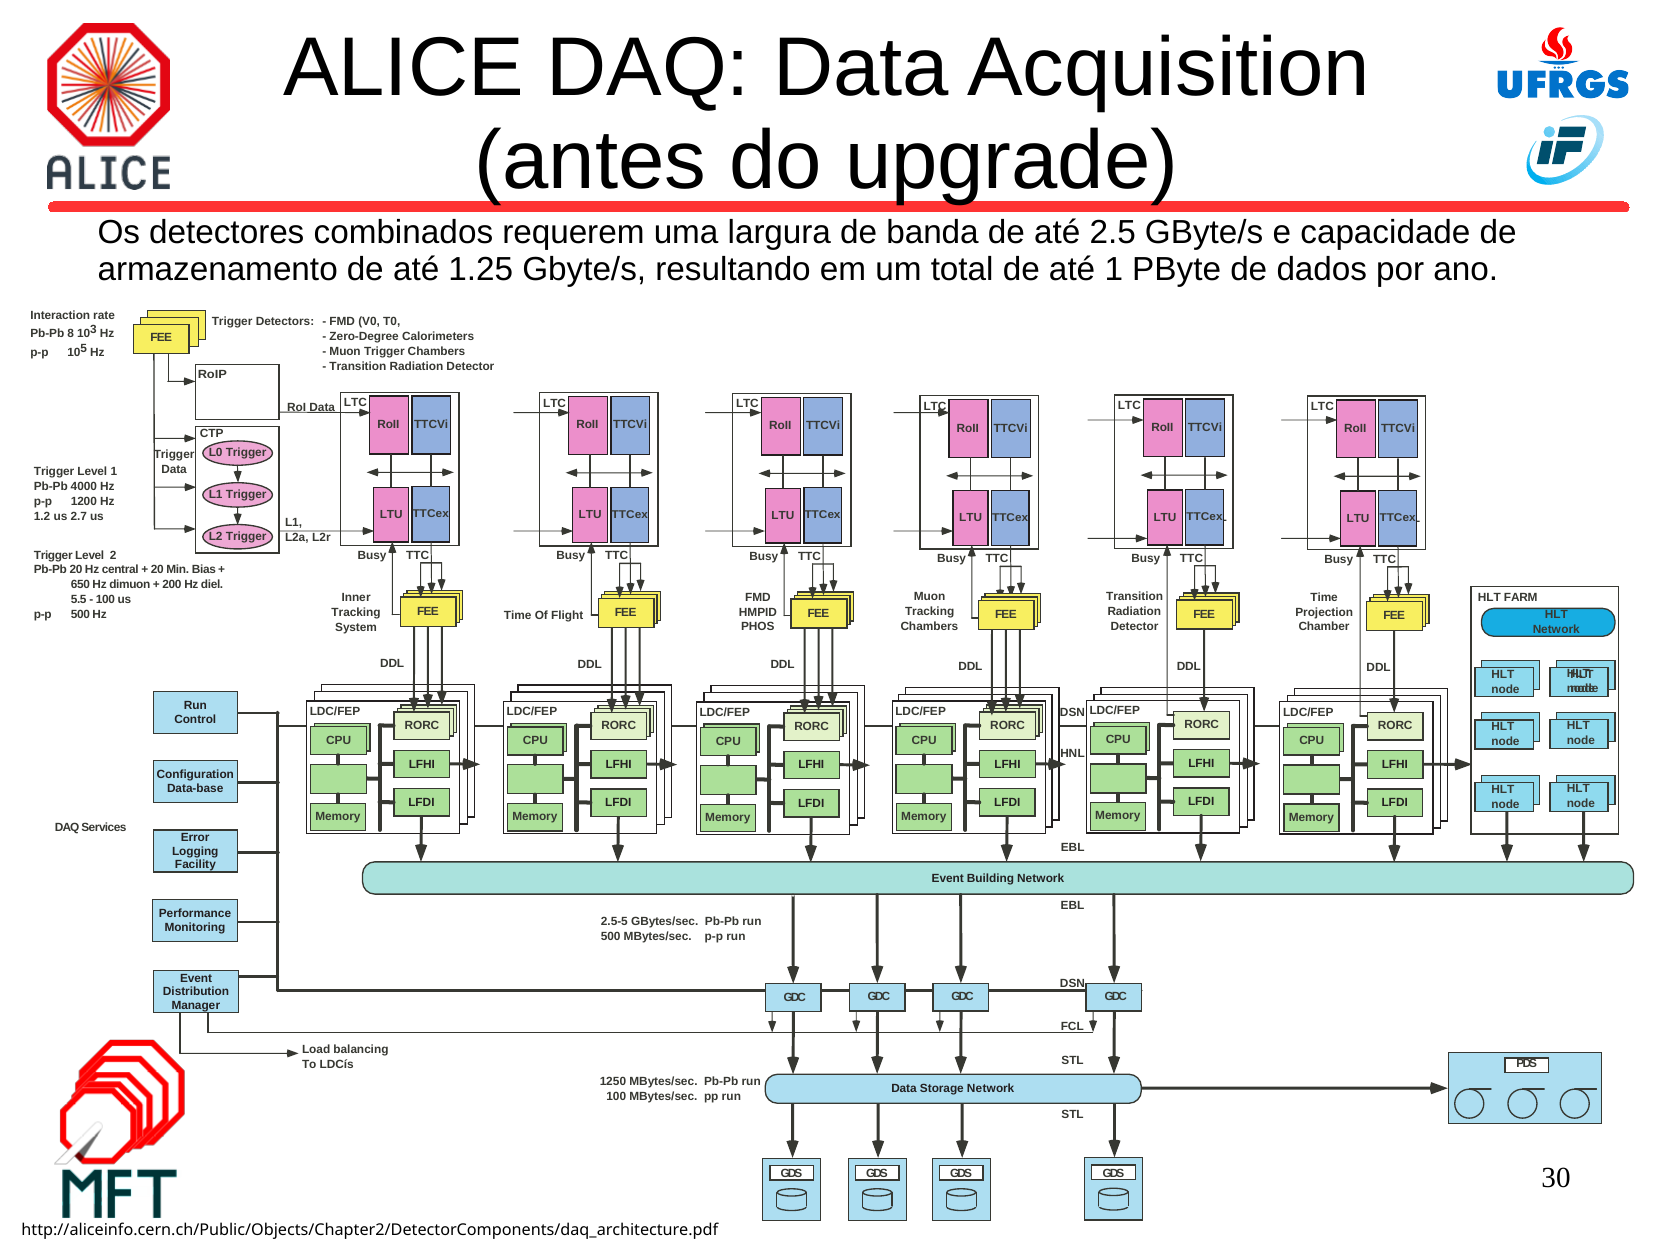

# ALICE DAQ: Data Acquisition (antes do upgrade)
Os detectores combinados requerem uma largura de banda de até 2.5 GByte/s e capacidade de armazenamento de até 1.25 Gbyte/s, resultando em um total de até 1 PByte de dados por ano.
30